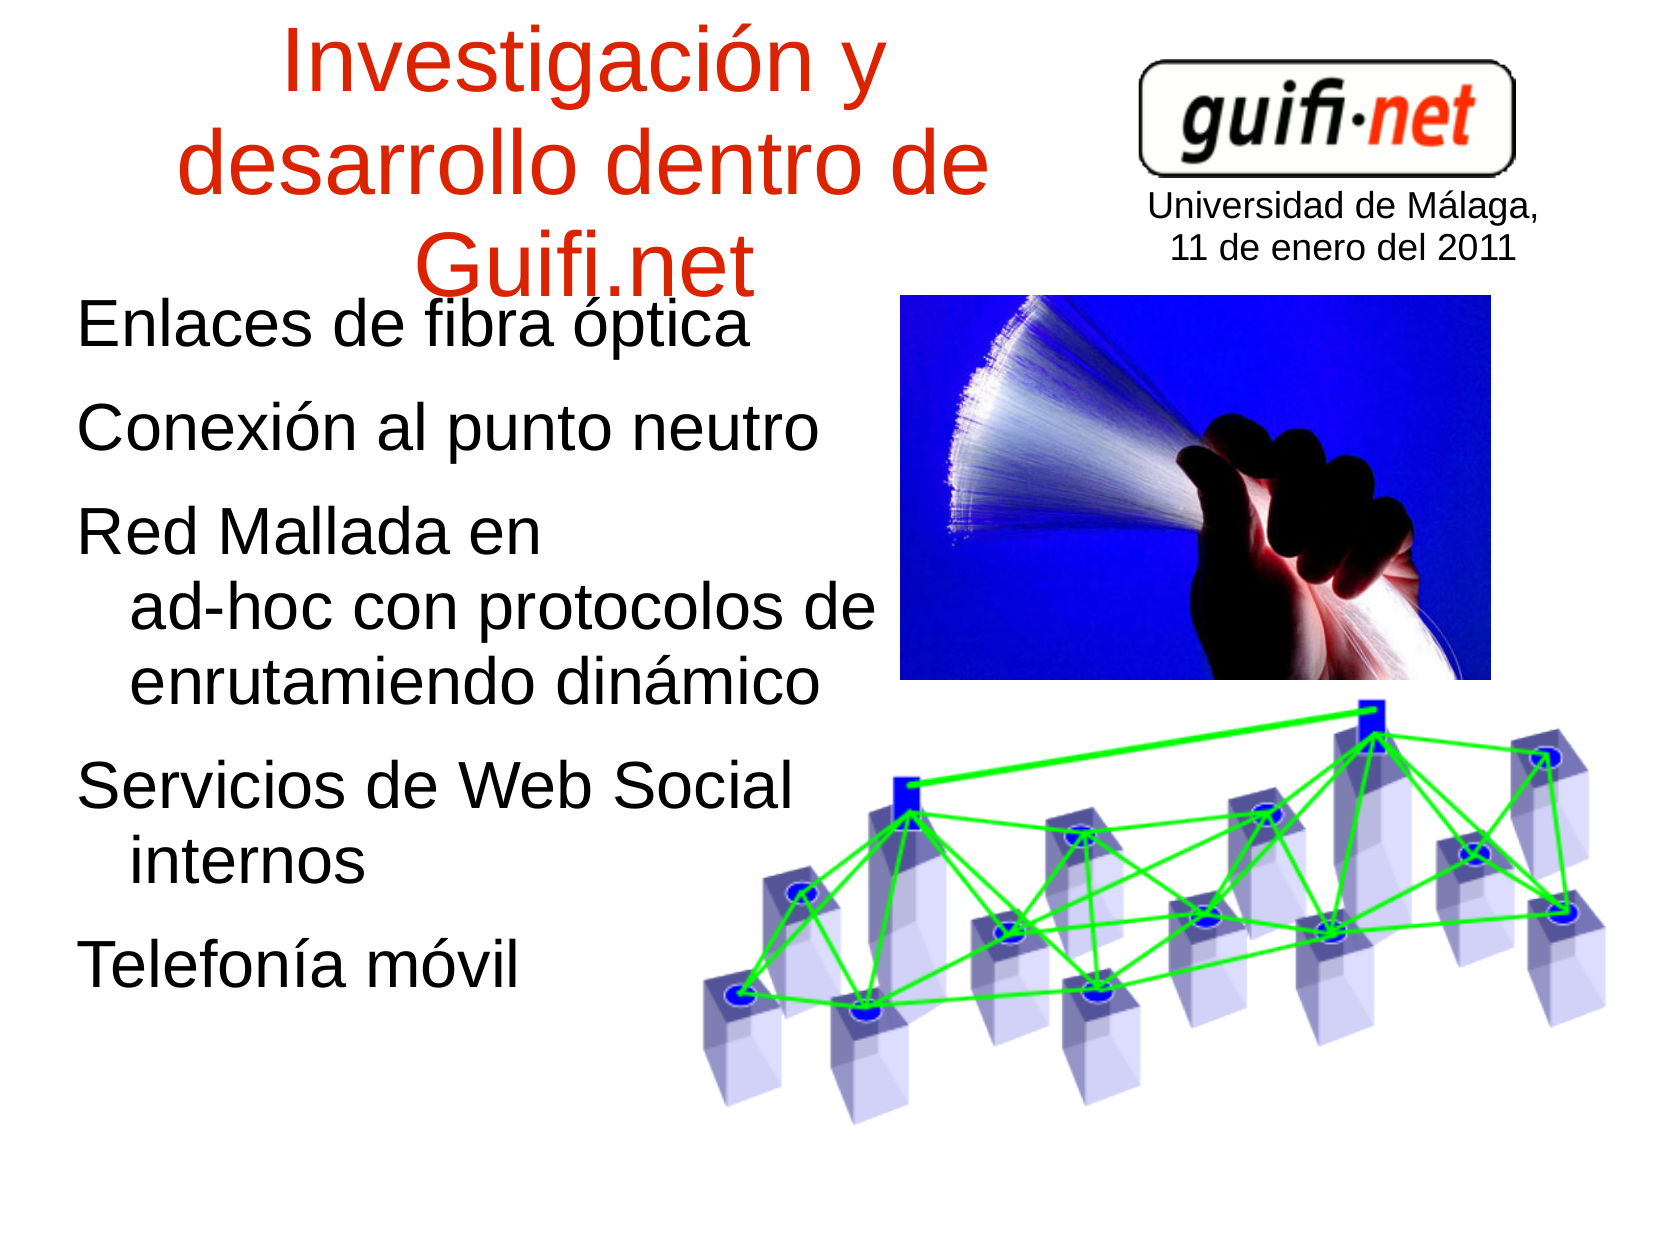

# Investigación y desarrollo dentro de Guifi.net
Universidad de Málaga,
11 de enero del 2011
Enlaces de fibra óptica
Conexión al punto neutro
Red Mallada en
ad-hoc con protocolos de enrutamiendo dinámico
Servicios de Web Social internos
Telefonía móvil